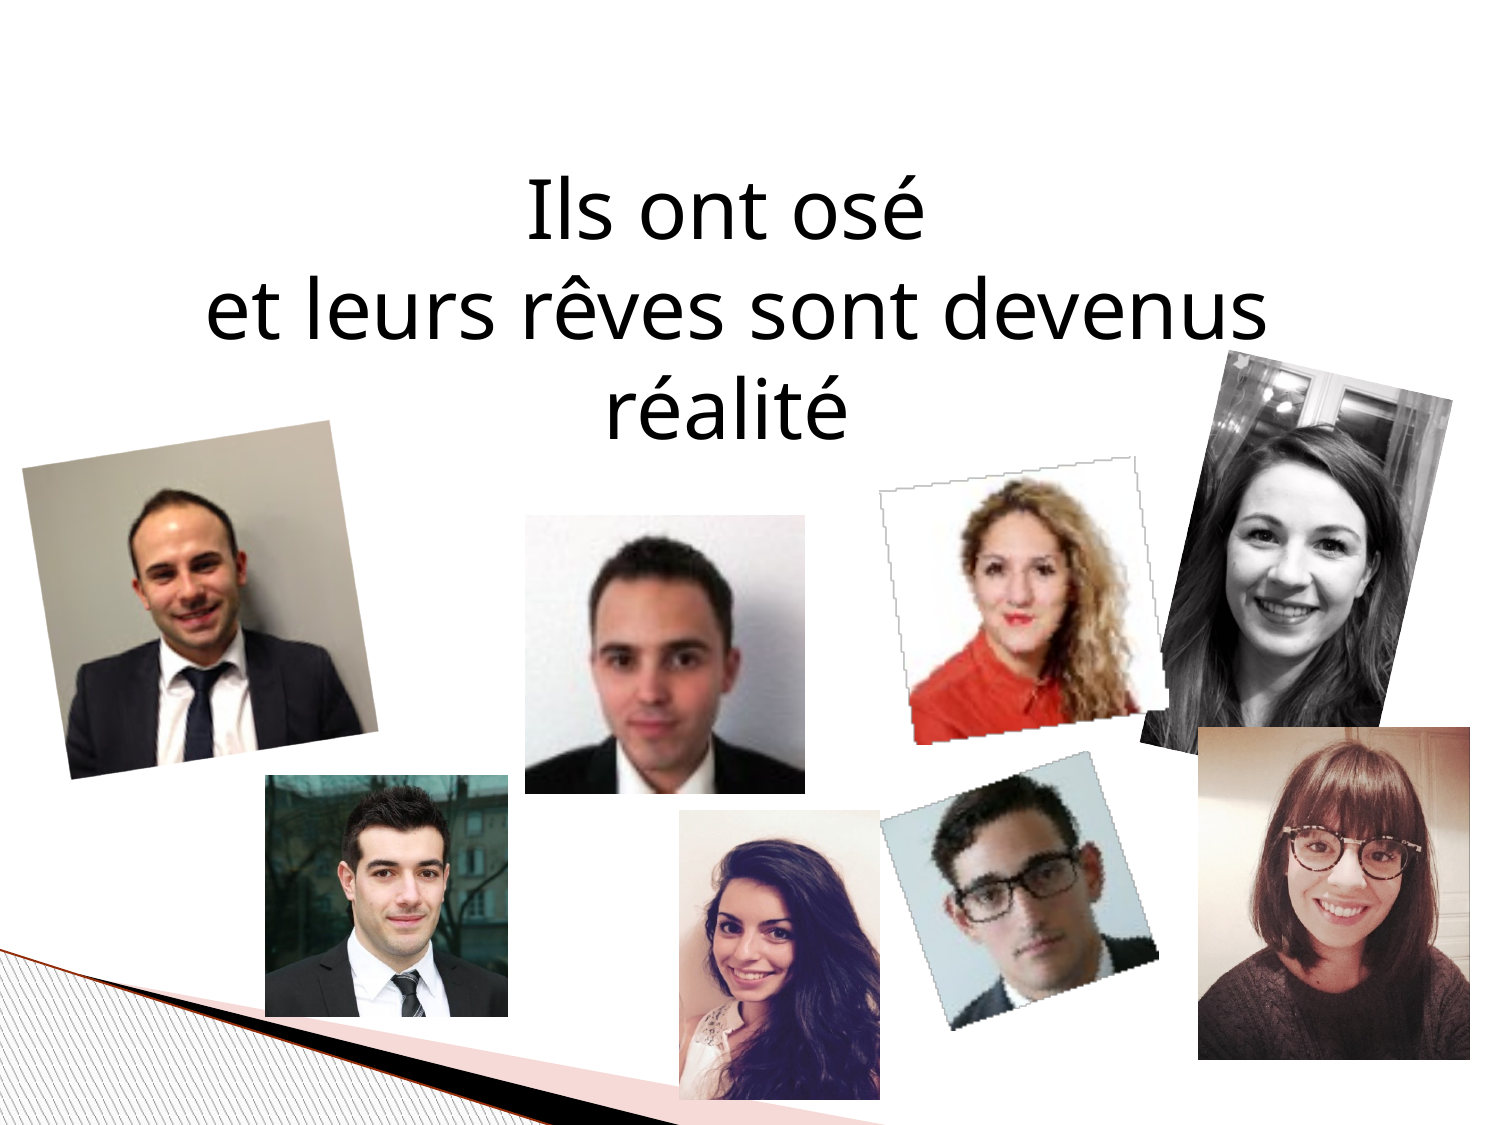

Ils ont osé
et leurs rêves sont devenus réalité